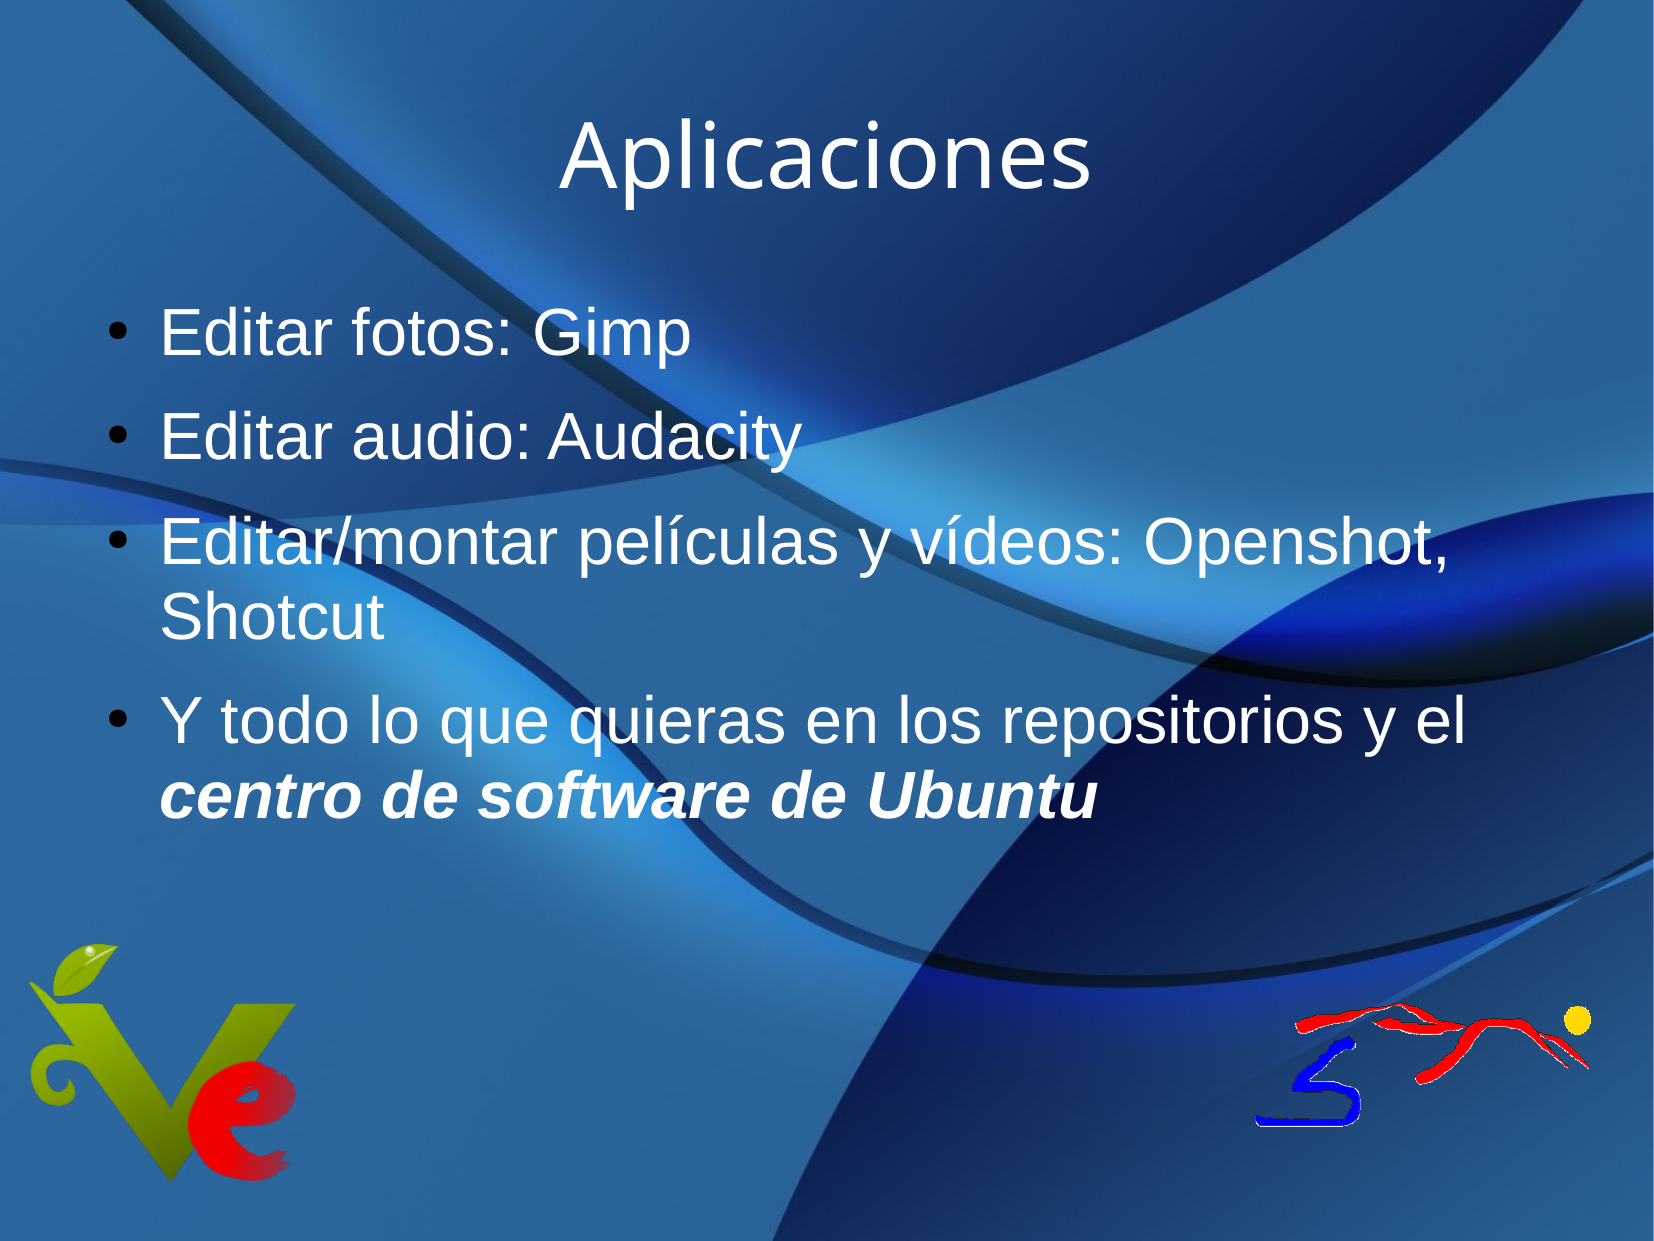

# Aplicaciones
Editar fotos: Gimp
Editar audio: Audacity
Editar/montar películas y vídeos: Openshot, Shotcut
Y todo lo que quieras en los repositorios y el centro de software de Ubuntu